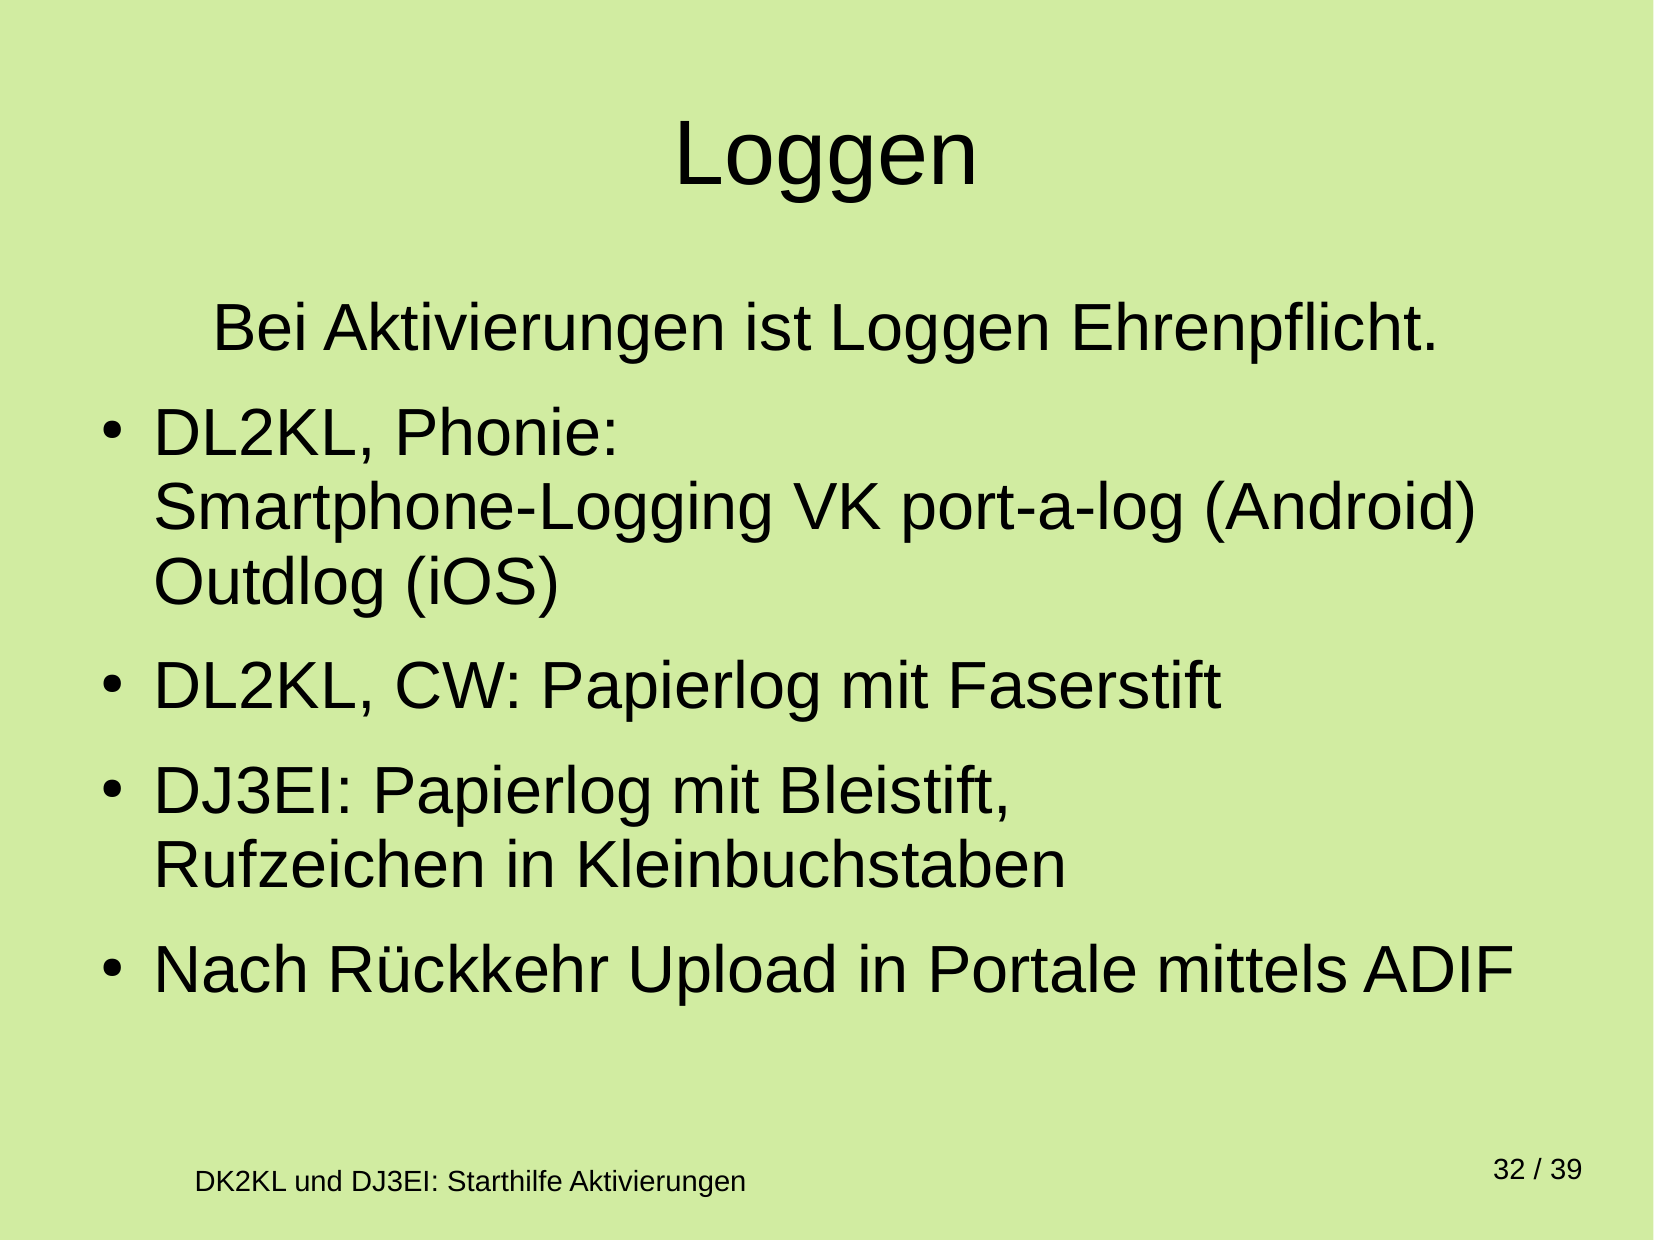

# Loggen
Bei Aktivierungen ist Loggen Ehrenpflicht.
DL2KL, Phonie:
Smartphone-Logging VK port-a-log (Android)
Outdlog (iOS)
DL2KL, CW: Papierlog mit Faserstift
DJ3EI: Papierlog mit Bleistift,
Rufzeichen in Kleinbuchstaben
Nach Rückkehr Upload in Portale mittels ADIF